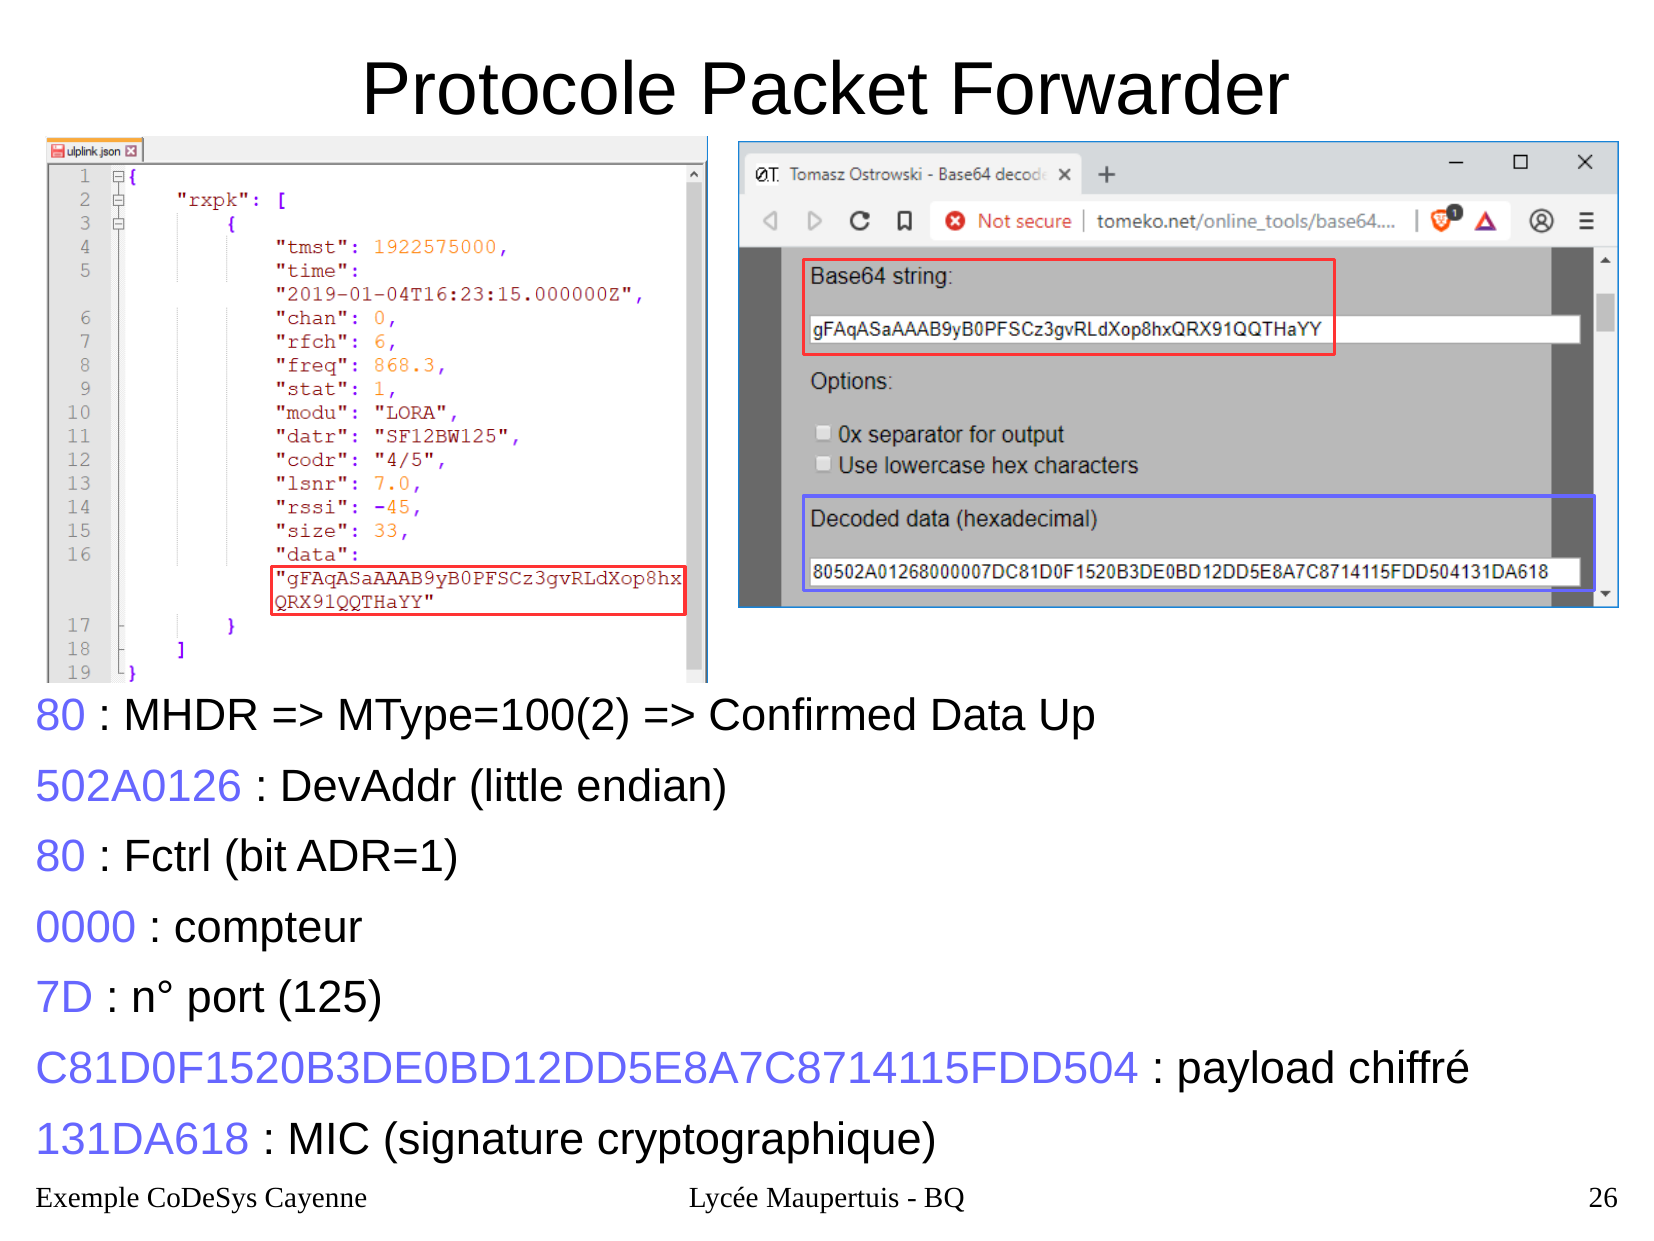

# Protocole Packet Forwarder
80 : MHDR => MType=100(2) => Confirmed Data Up
502A0126 : DevAddr (little endian)
80 : Fctrl (bit ADR=1)
0000 : compteur
7D : n° port (125)
C81D0F1520B3DE0BD12DD5E8A7C8714115FDD504 : payload chiffré
131DA618 : MIC (signature cryptographique)
Exemple CoDeSys Cayenne
Lycée Maupertuis - BQ
26